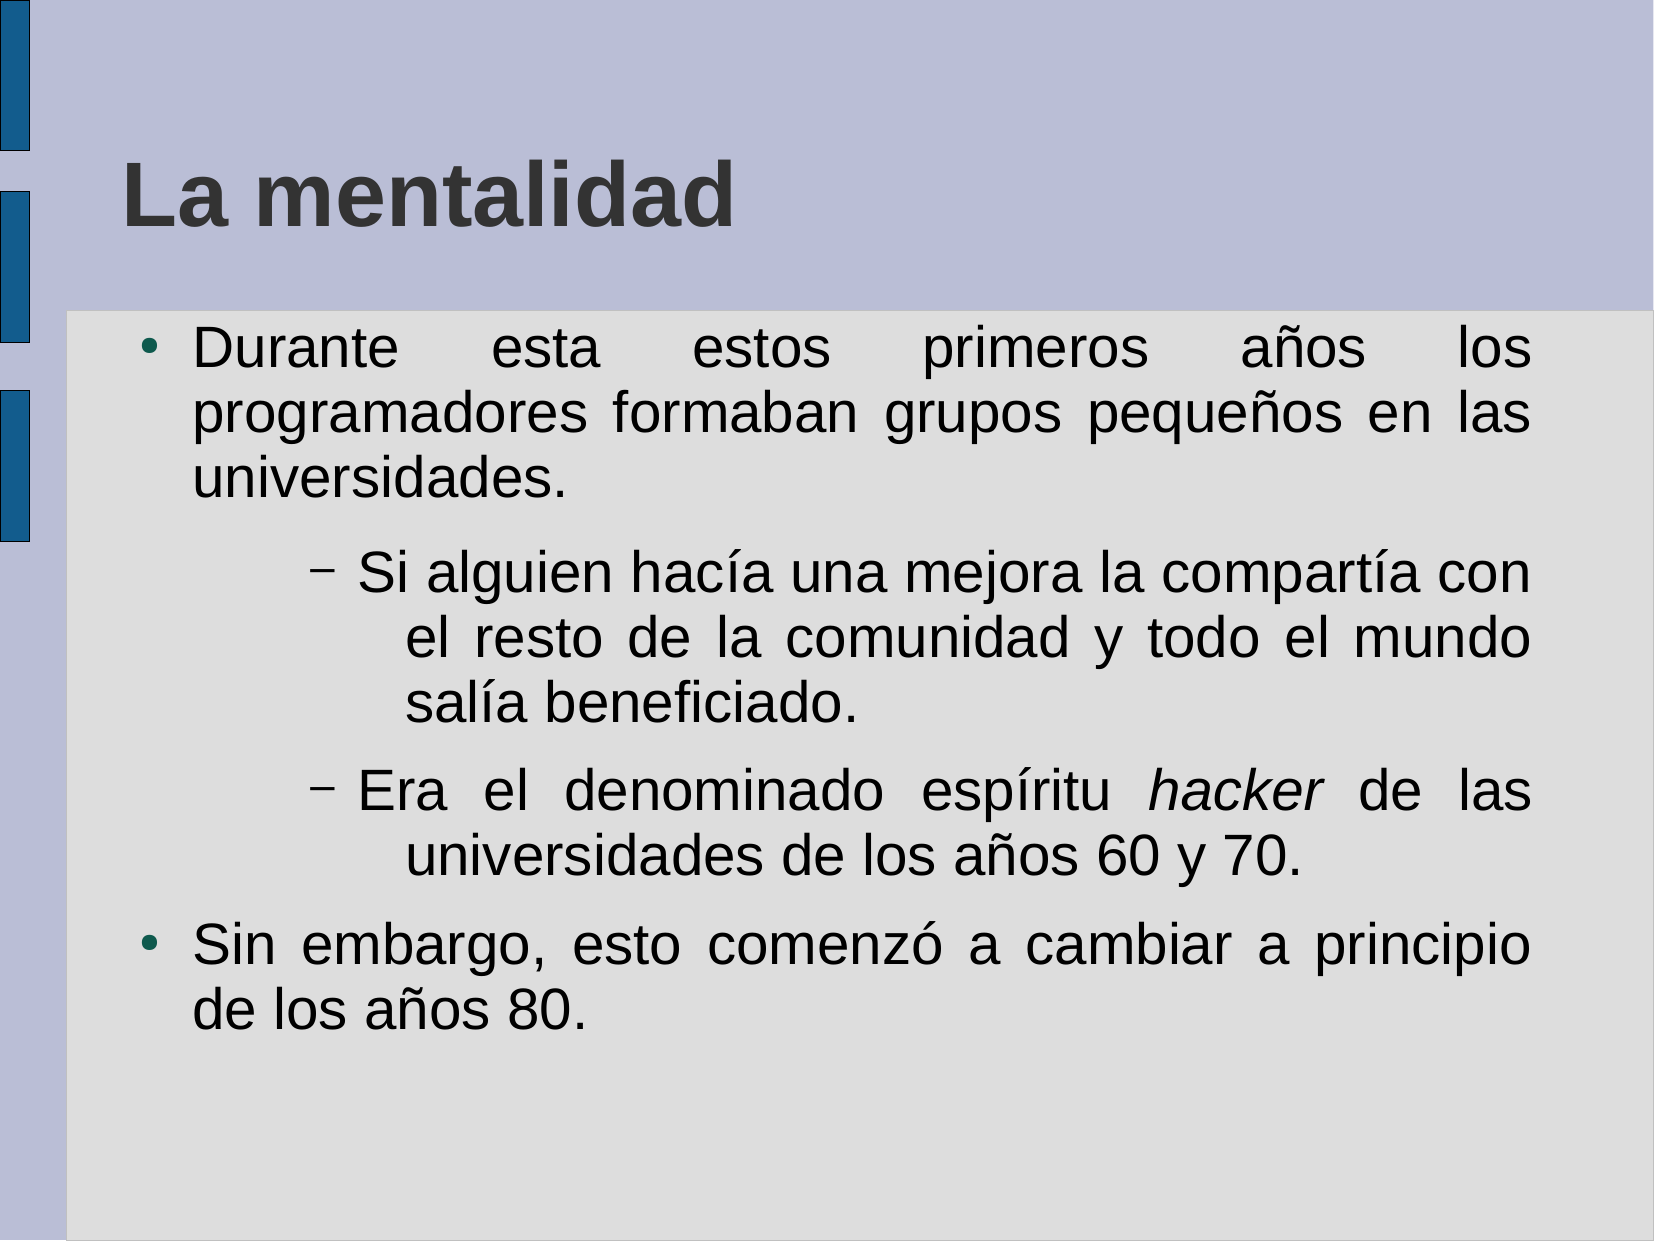

# La mentalidad
Durante esta estos primeros años los programadores formaban grupos pequeños en las universidades.
Si alguien hacía una mejora la compartía con el resto de la comunidad y todo el mundo salía beneficiado.
Era el denominado espíritu hacker de las universidades de los años 60 y 70.
Sin embargo, esto comenzó a cambiar a principio de los años 80.